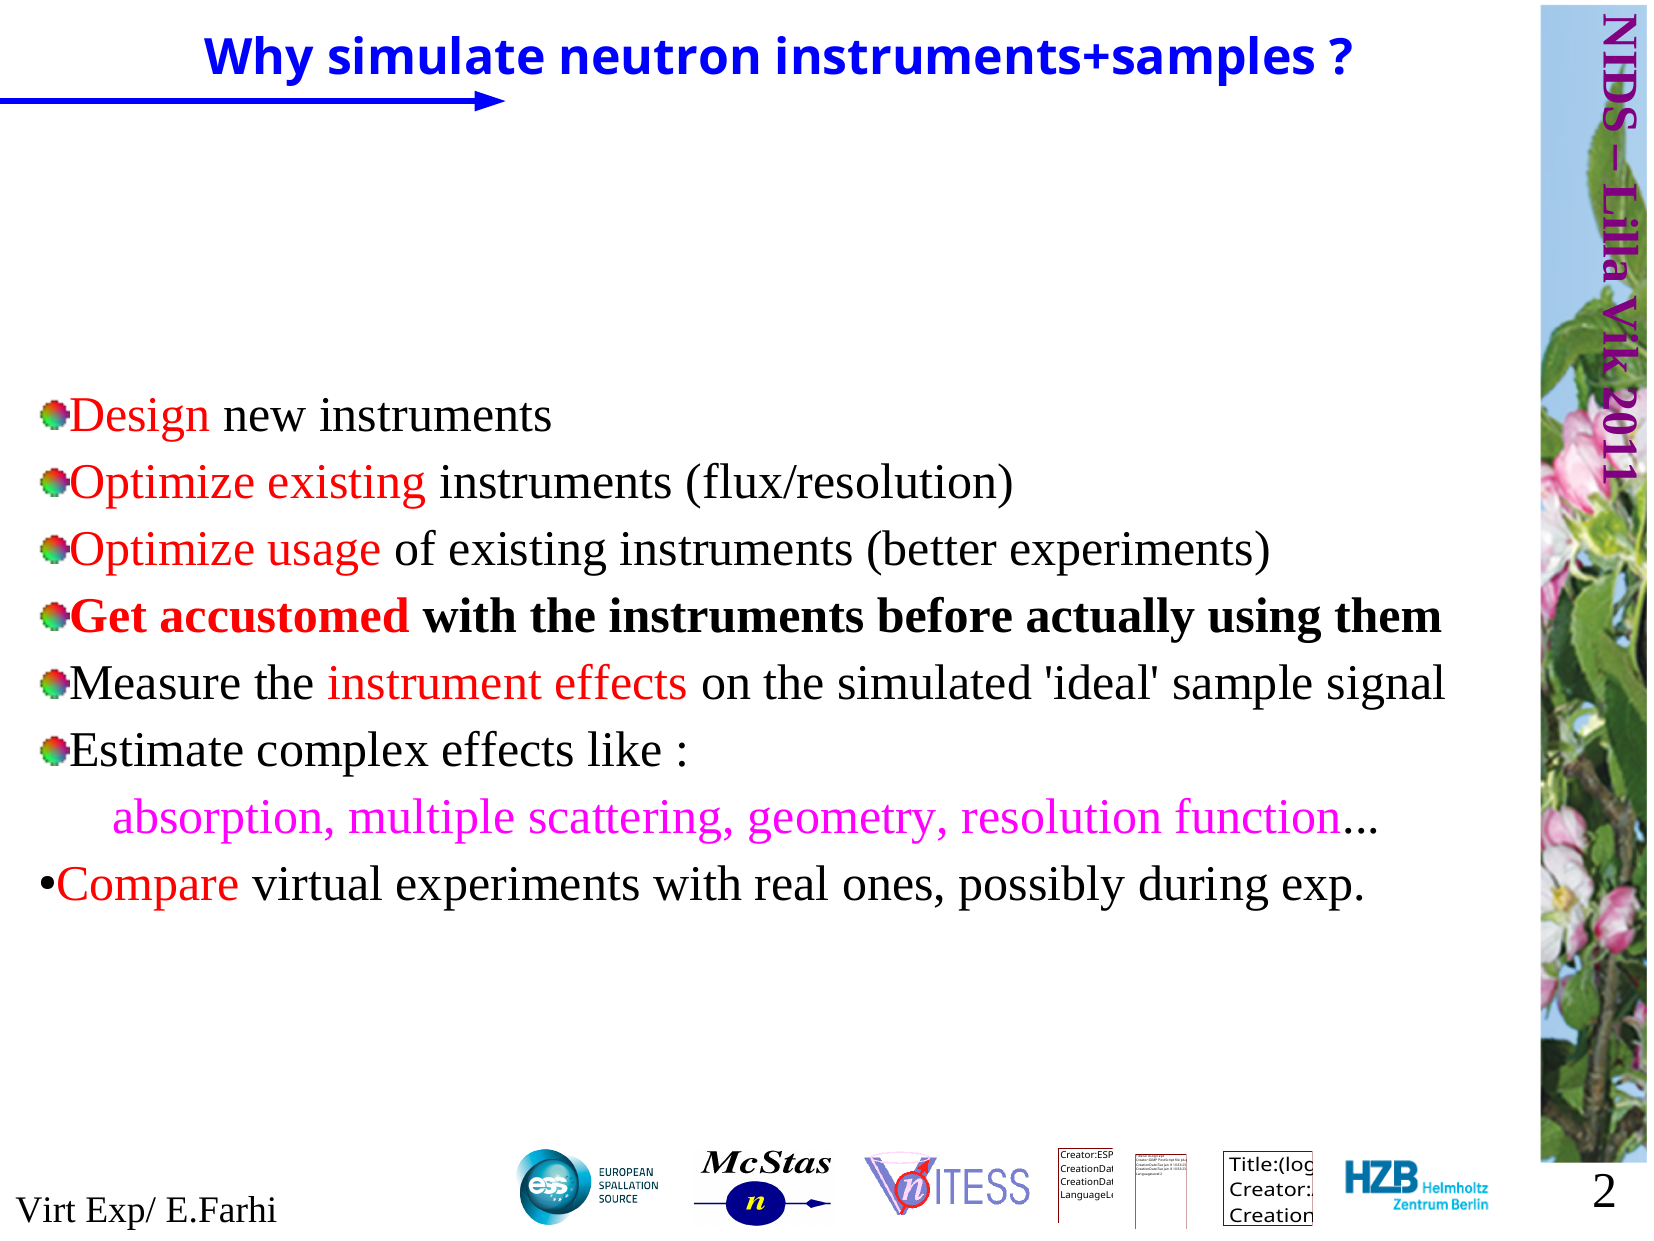

Why simulate neutron instruments+samples ?
Design new instruments
Optimize existing instruments (flux/resolution)
Optimize usage of existing instruments (better experiments)
Get accustomed with the instruments before actually using them
Measure the instrument effects on the simulated 'ideal' sample signal
Estimate complex effects like :
	absorption, multiple scattering, geometry, resolution function...
Compare virtual experiments with real ones, possibly during exp.